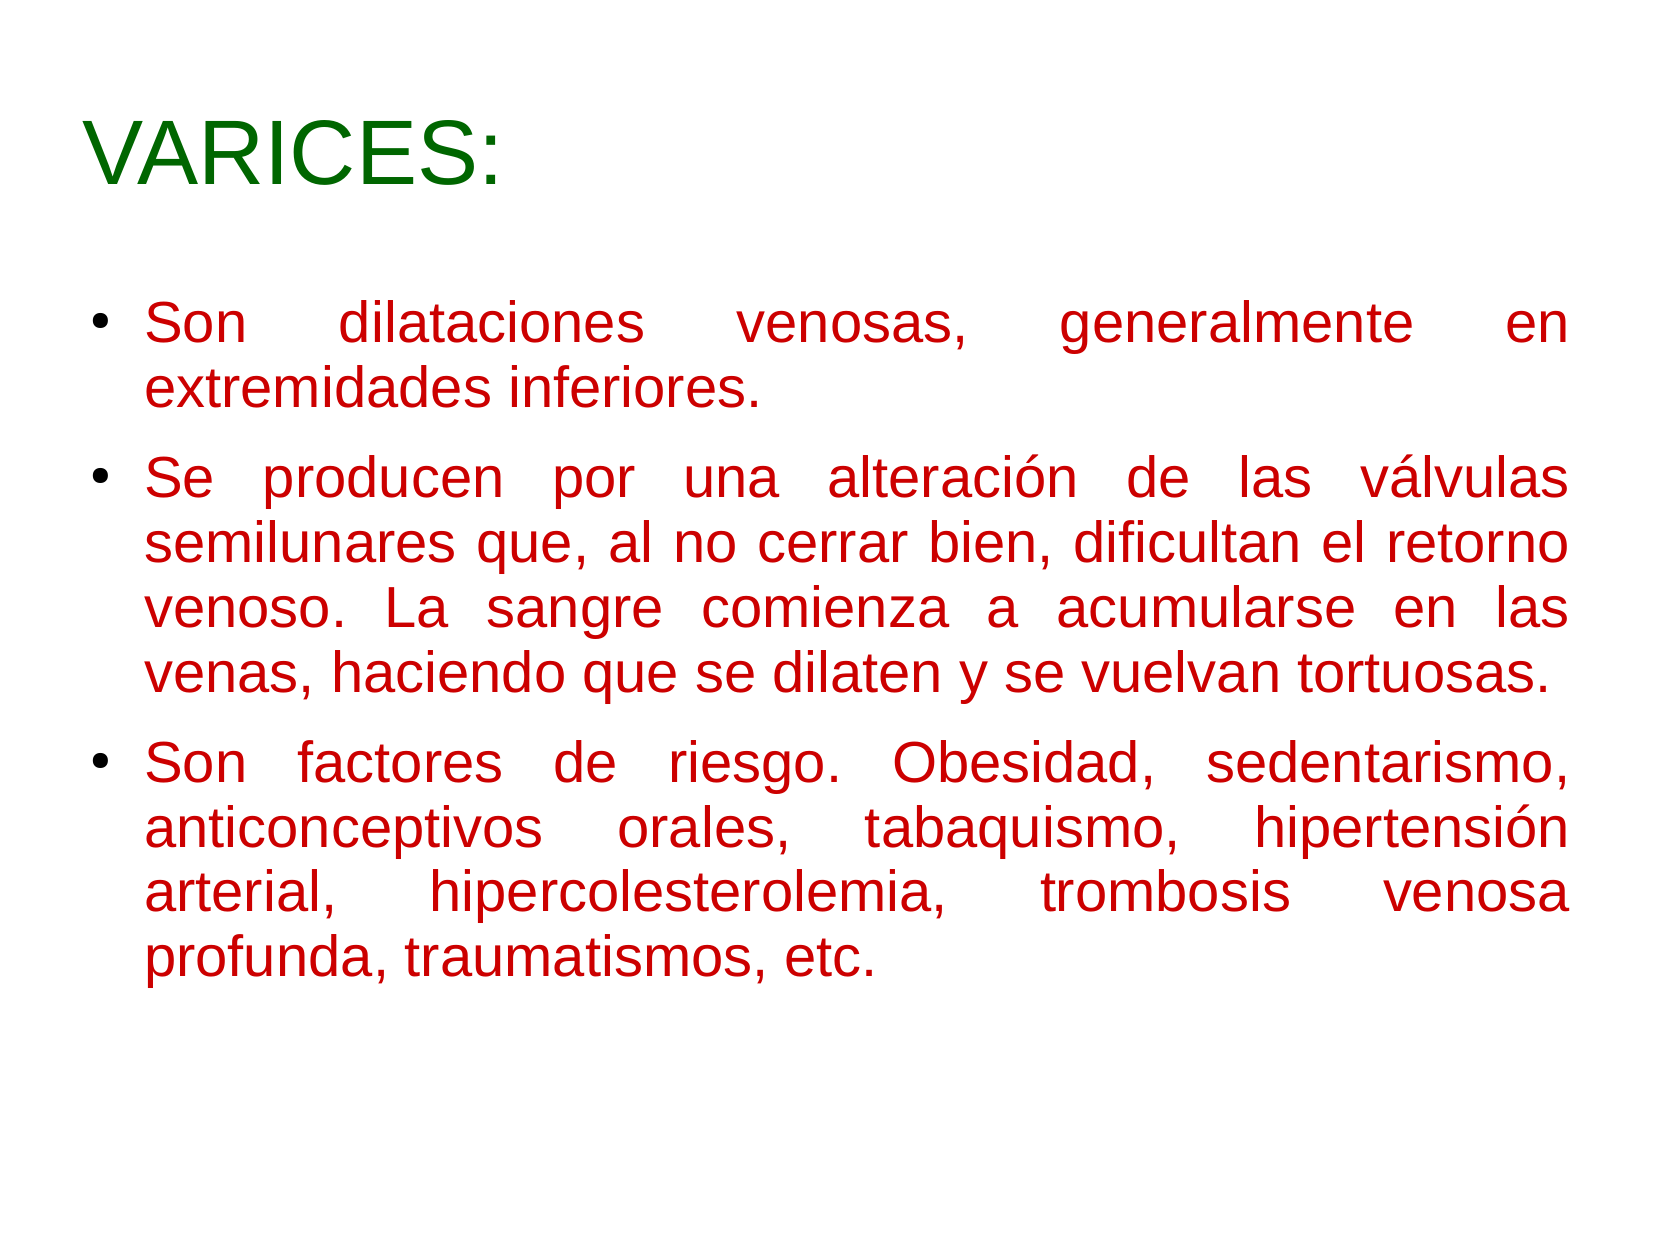

# VARICES:
Son dilataciones venosas, generalmente en extremidades inferiores.
Se producen por una alteración de las válvulas semilunares que, al no cerrar bien, dificultan el retorno venoso. La sangre comienza a acumularse en las venas, haciendo que se dilaten y se vuelvan tortuosas.
Son factores de riesgo. Obesidad, sedentarismo, anticonceptivos orales, tabaquismo, hipertensión arterial, hipercolesterolemia, trombosis venosa profunda, traumatismos, etc.